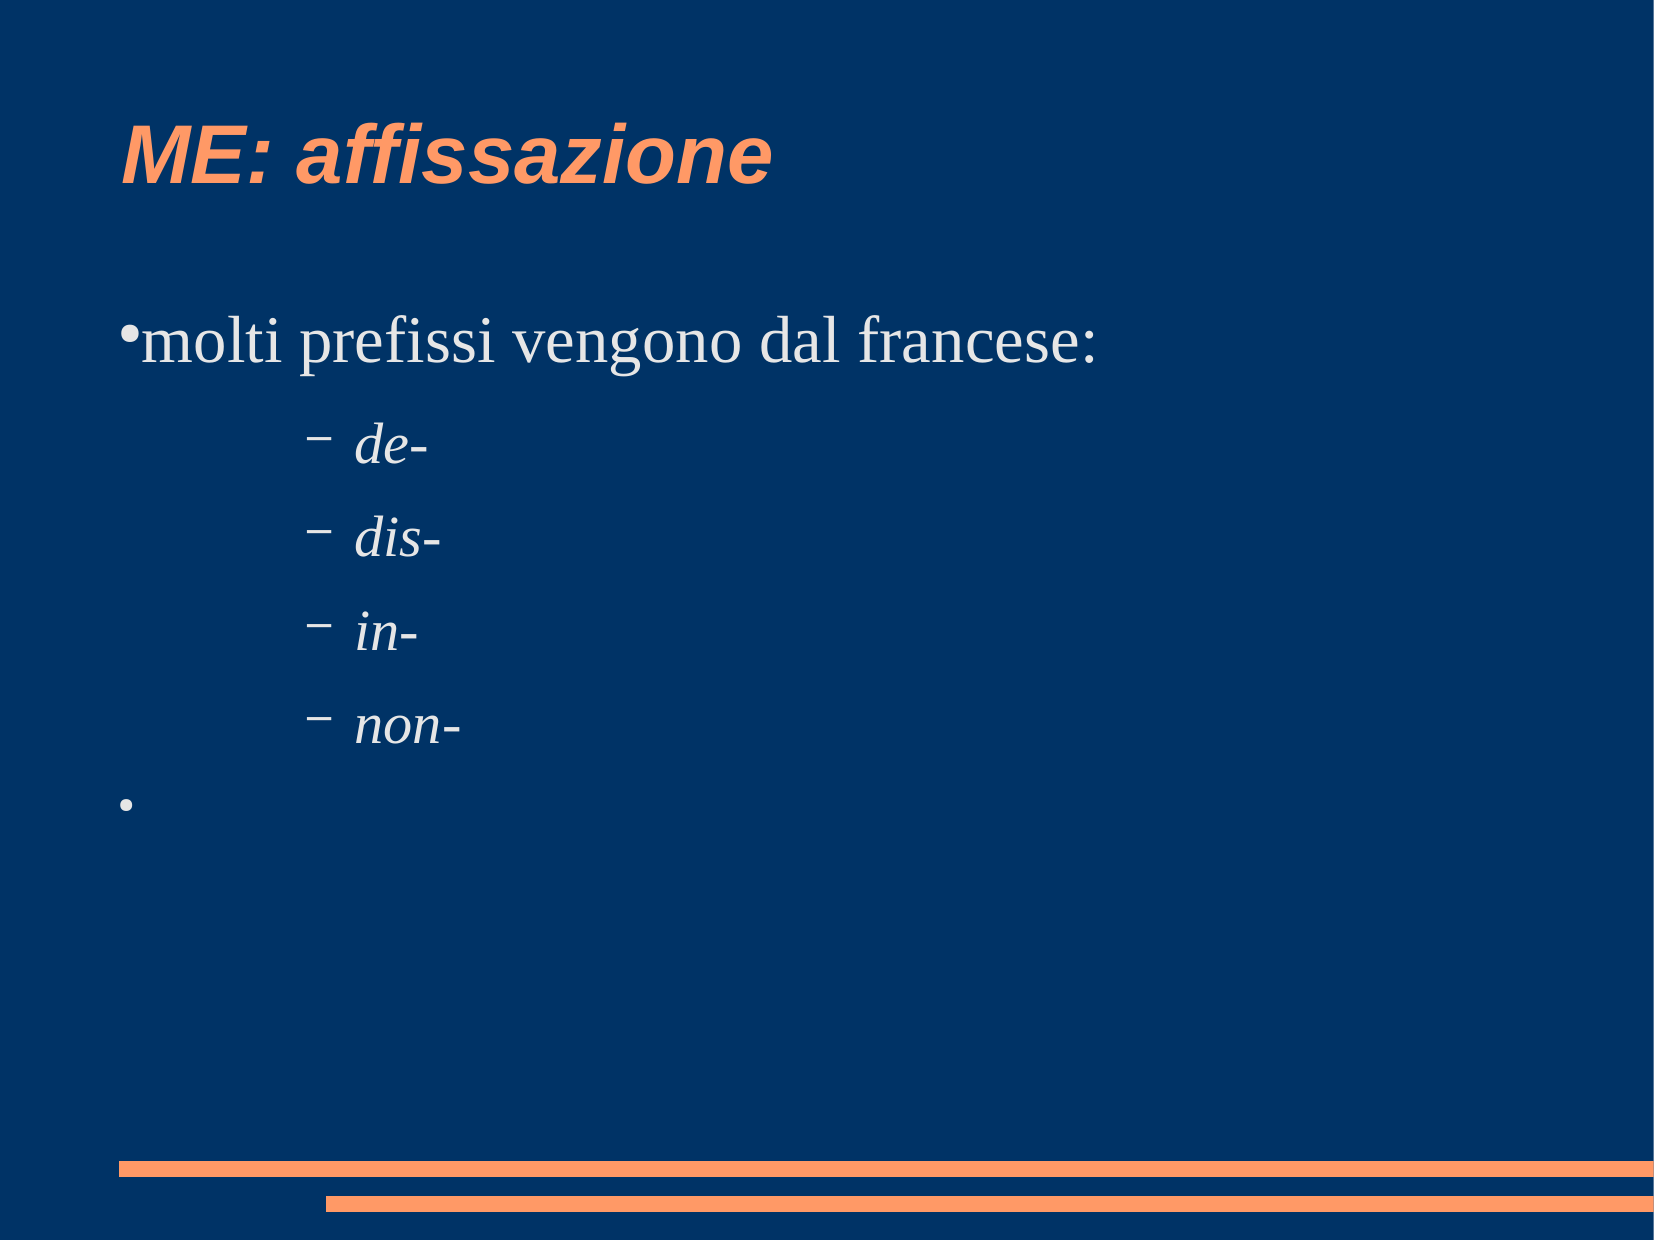

# ME: affissazione
molti prefissi vengono dal francese:
de-
dis-
in-
non-